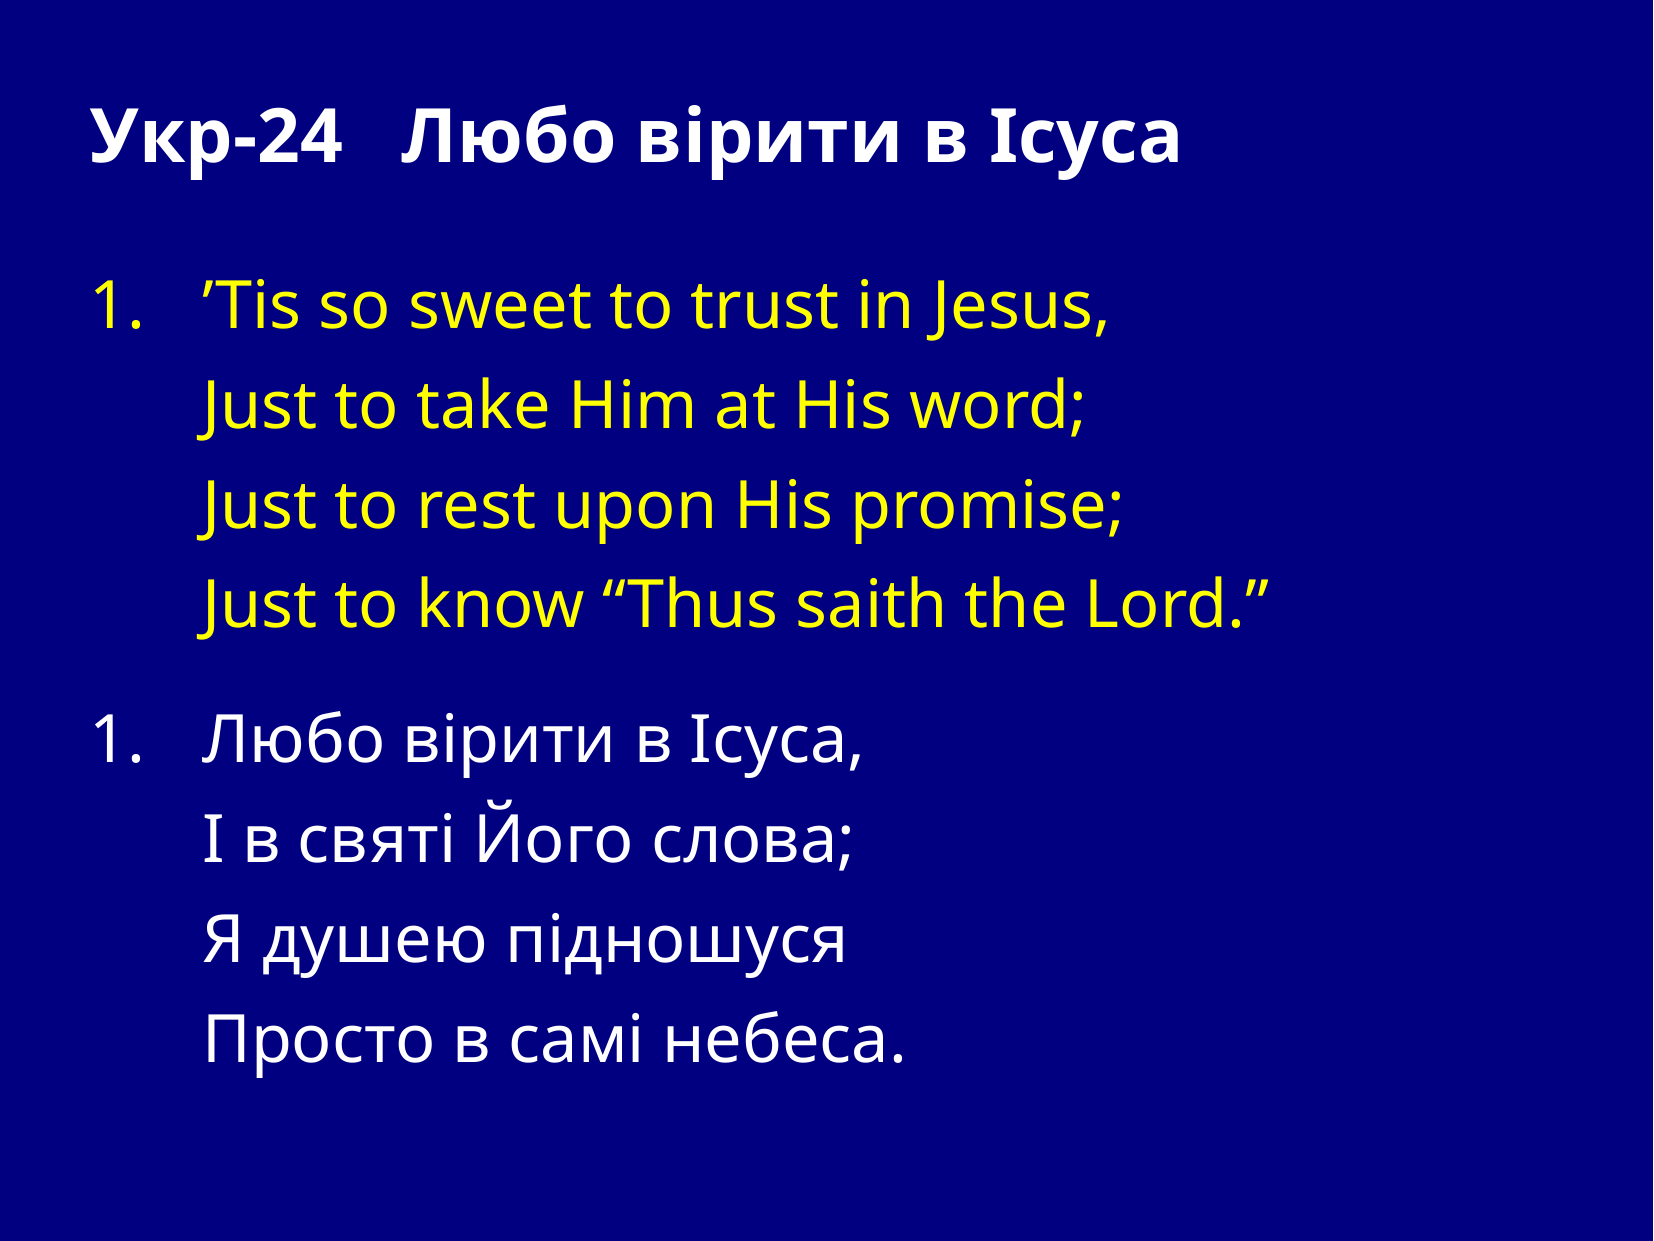

Укр-24 Любо вірити в Ісуса
1.	’Tis so sweet to trust in Jesus,
	Just to take Him at His word;
	Just to rest upon His promise;
	Just to know “Thus saith the Lord.”
1.	Любо вірити в Ісуса,
	І в святі Його слова;
	Я душею підношуся
	Просто в самі небеса.